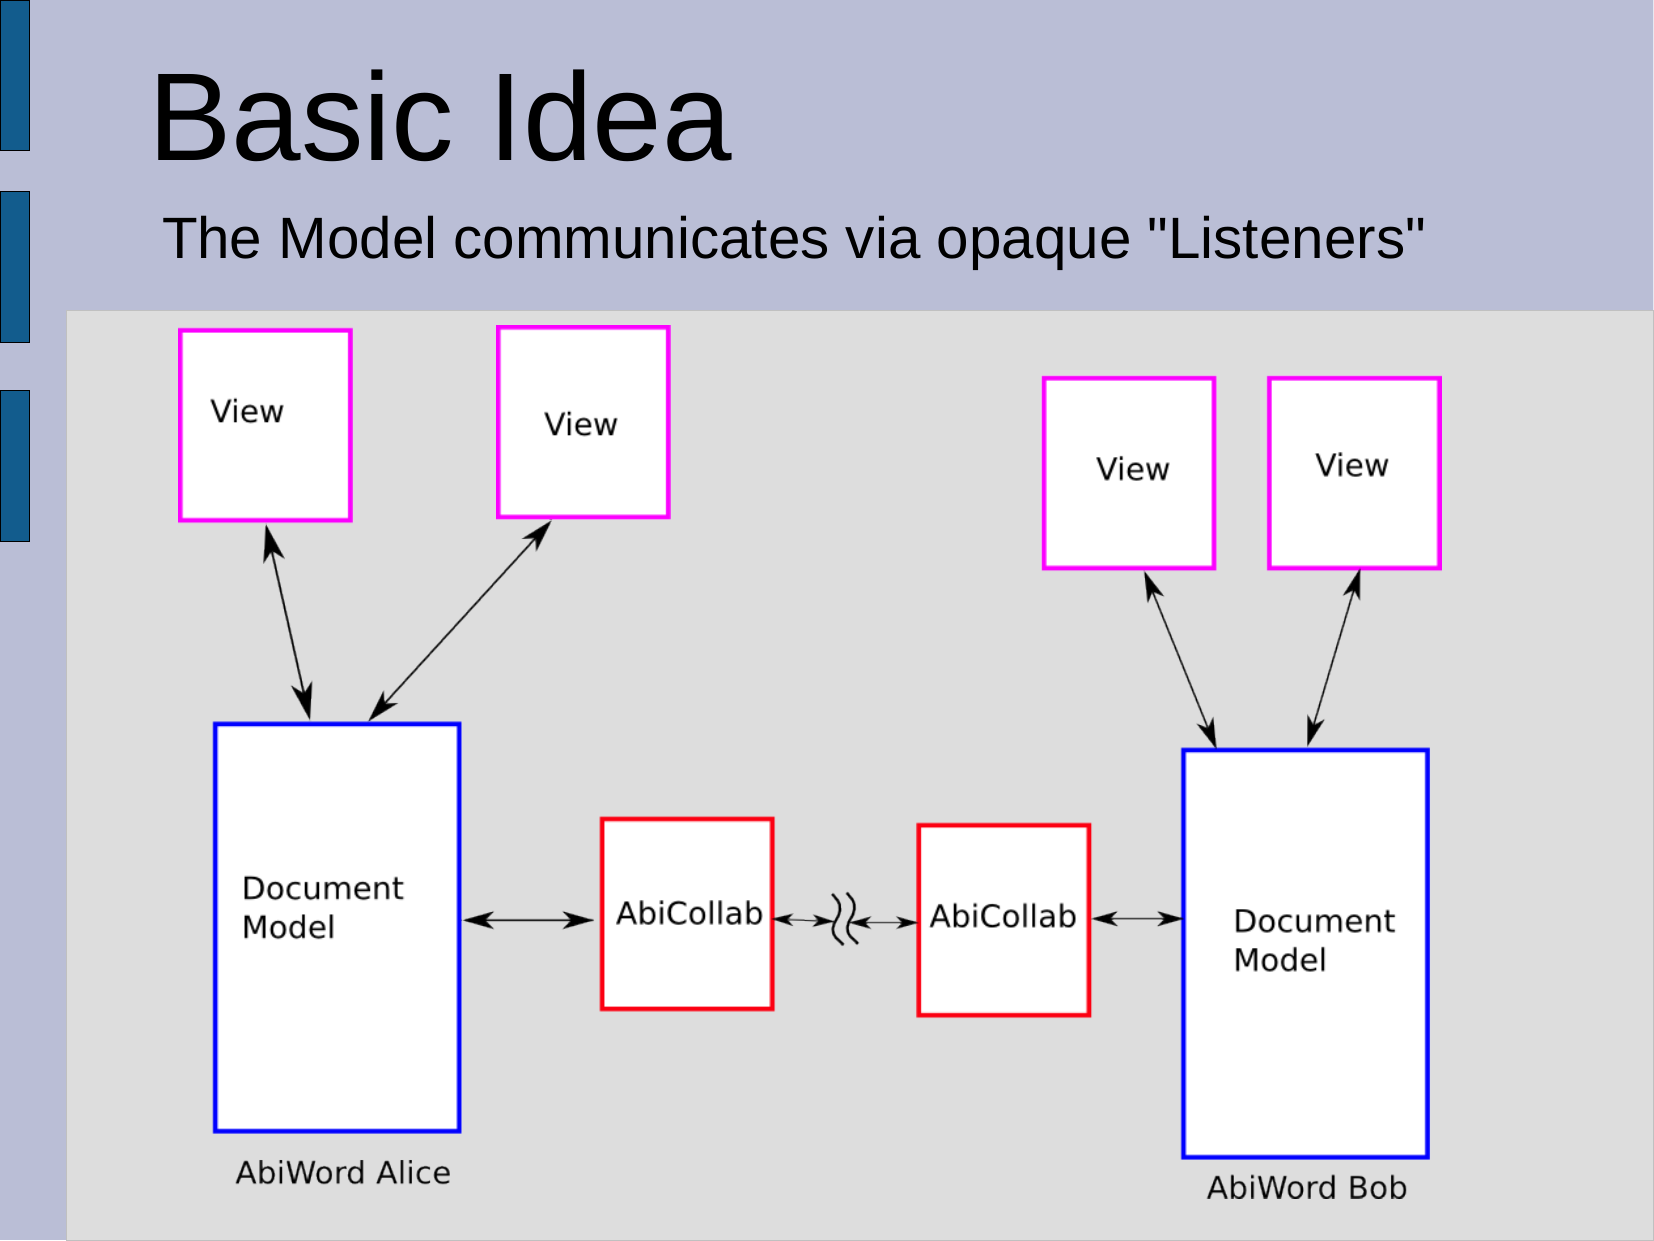

Basic Idea
The Model communicates via opaque "Listeners"